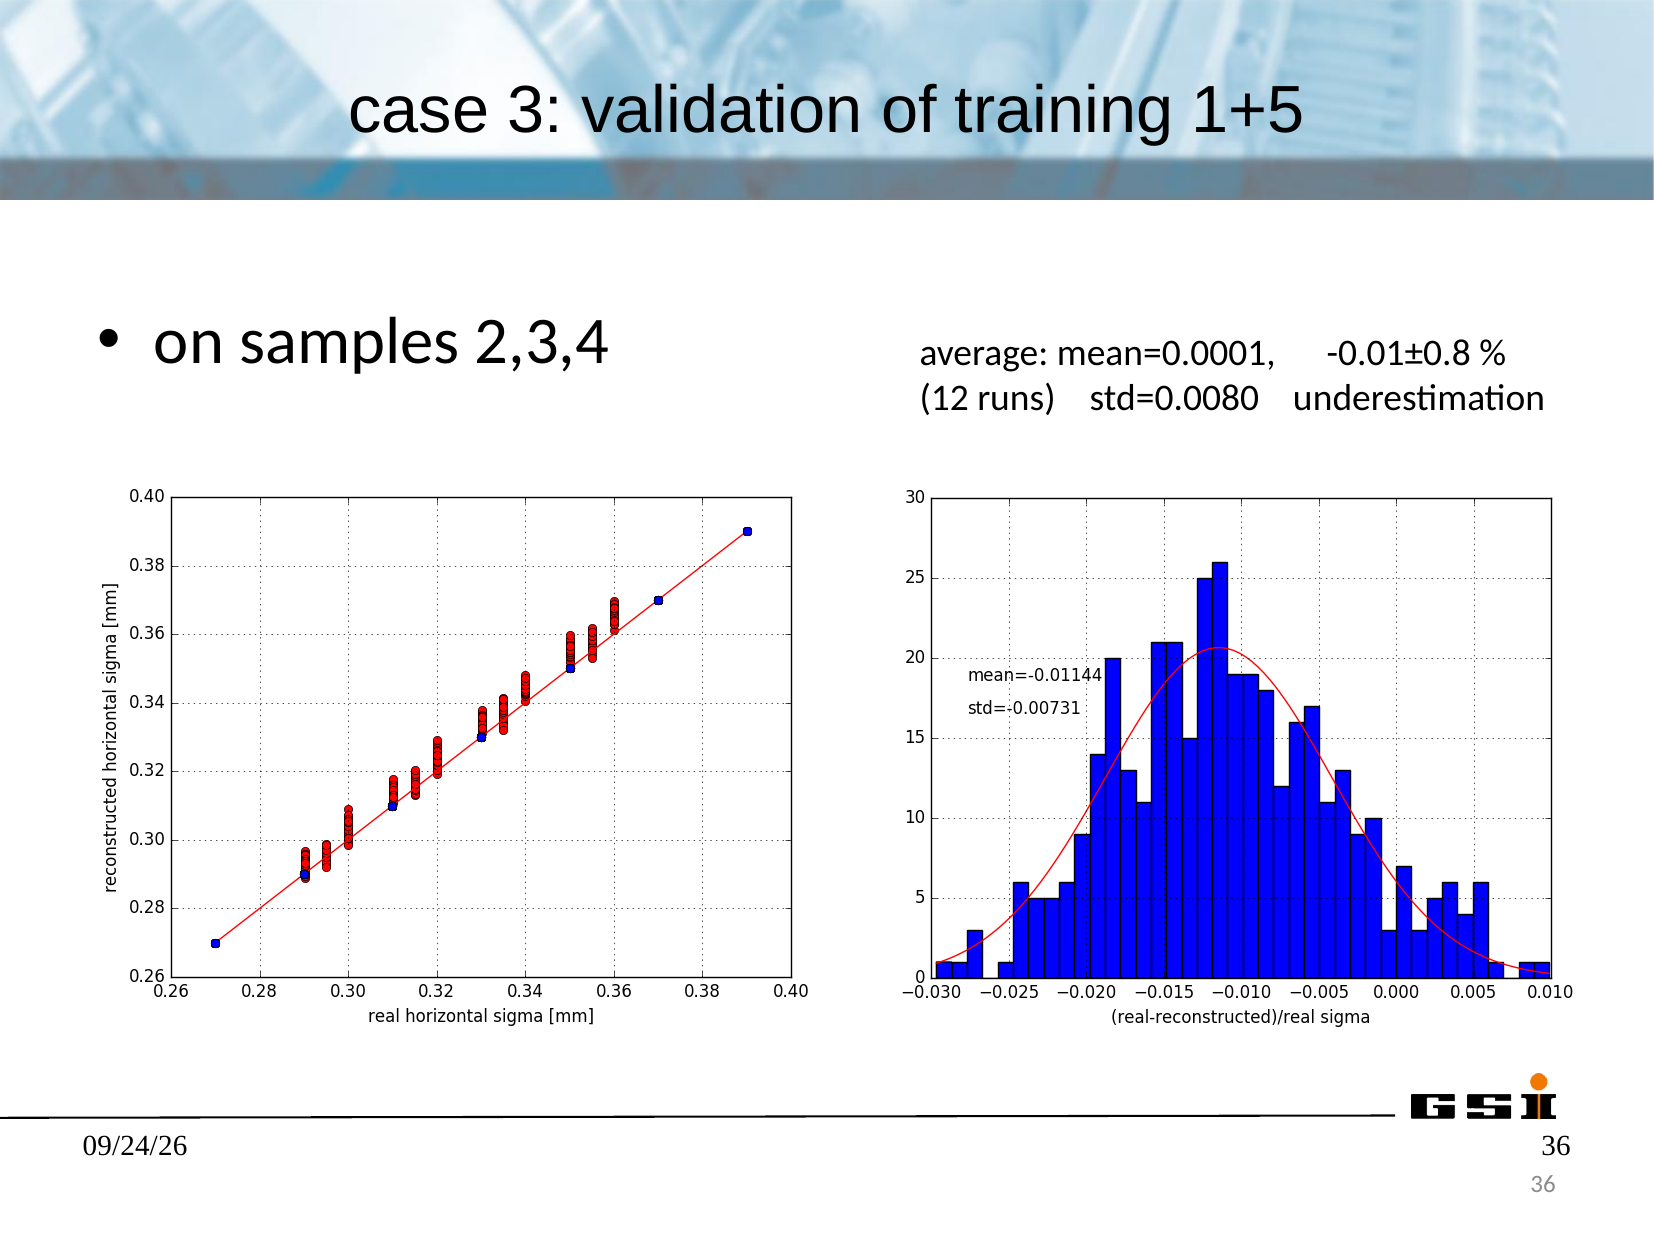

# case 3: validation of training 1+5
on samples 2,3,4
average: mean=0.0001, -0.01±0.8 %
(12 runs) std=0.0080 underestimation
36